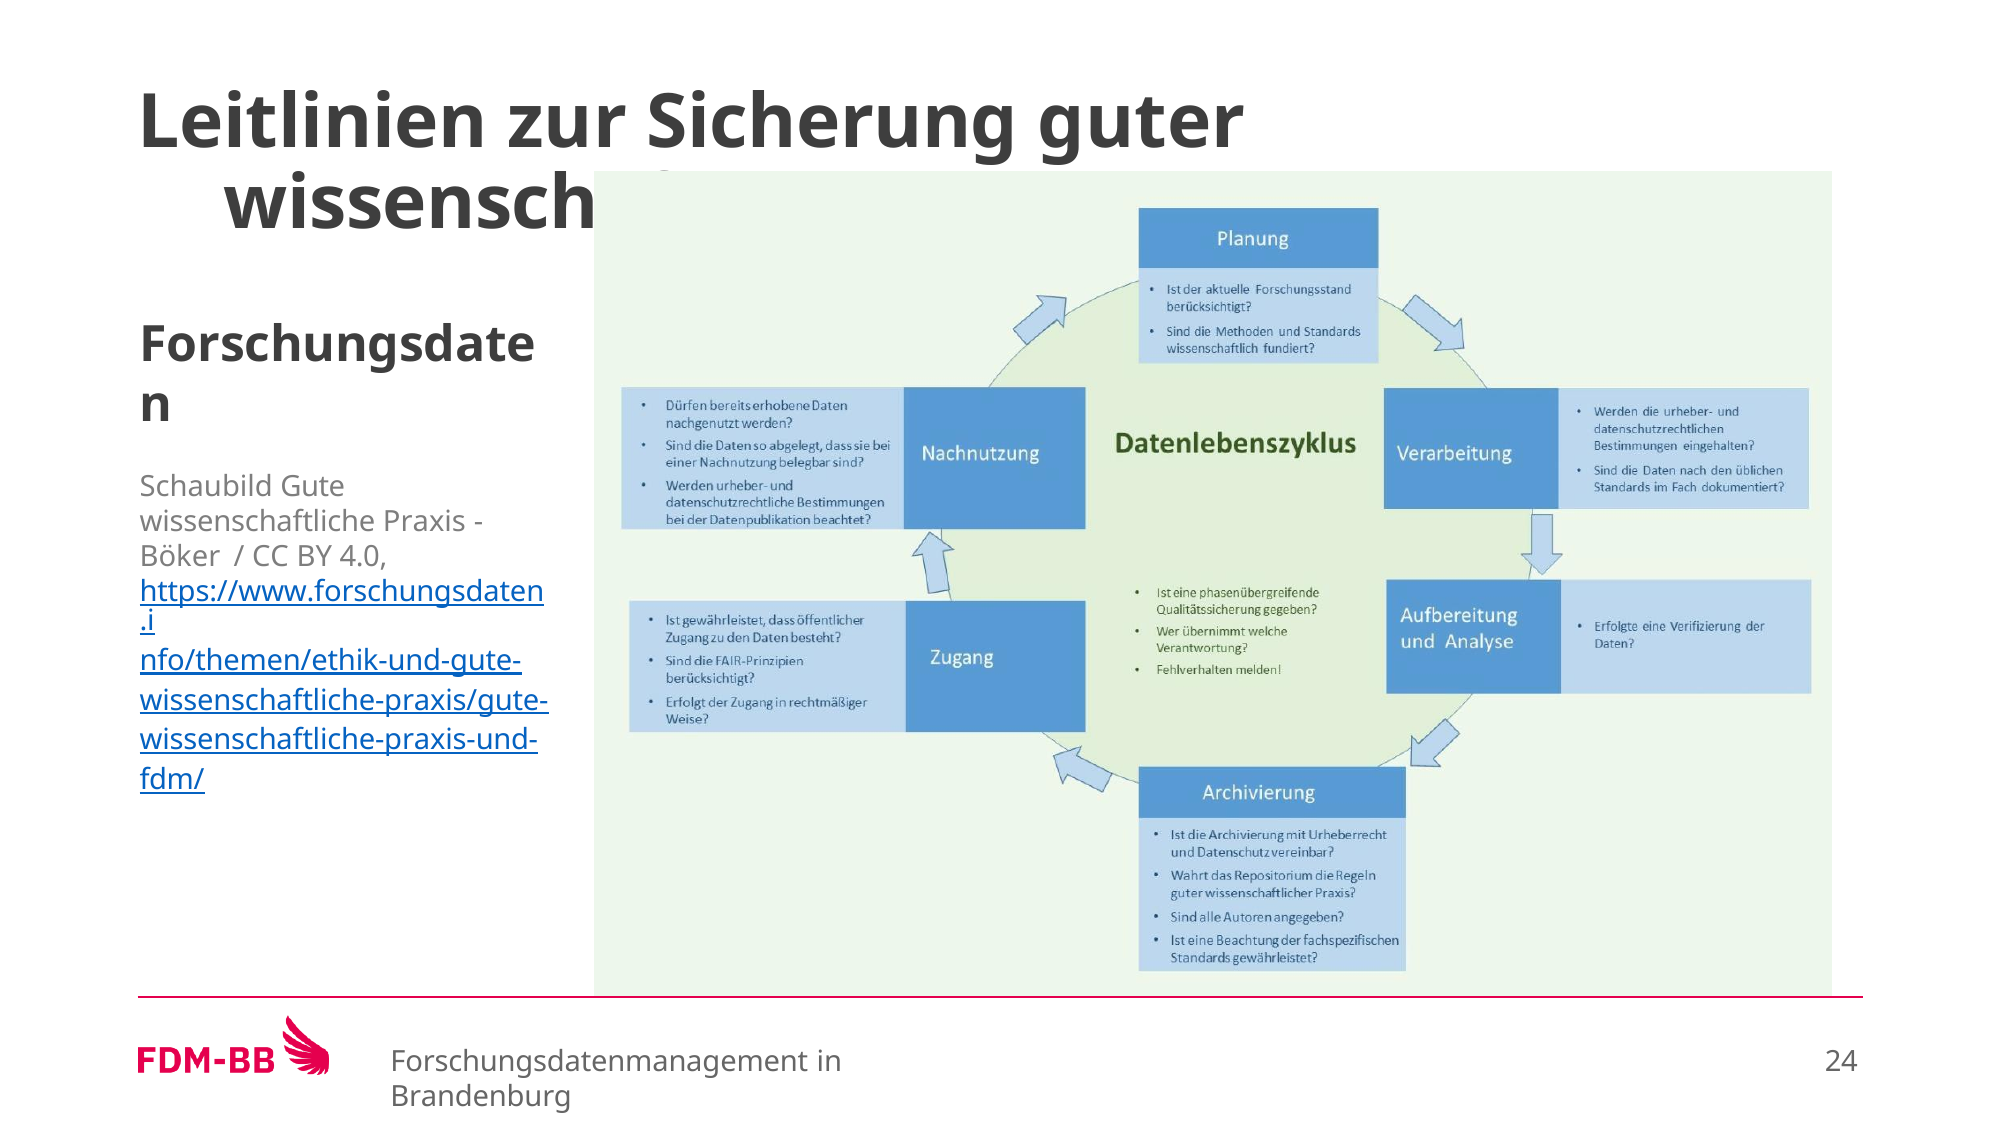

# Leitlinien zur Sicherung guter wissenschaftlicher Praxis
Forschungsdaten
Schaubild Gute wissenschaftliche Praxis - Böker / CC BY 4.0, https://www.forschungsdaten.info/themen/ethik-und-gute-wissenschaftliche-praxis/gute-wissenschaftliche-praxis-und-fdm/
Forschungsdatenmanagement in Brandenburg
24